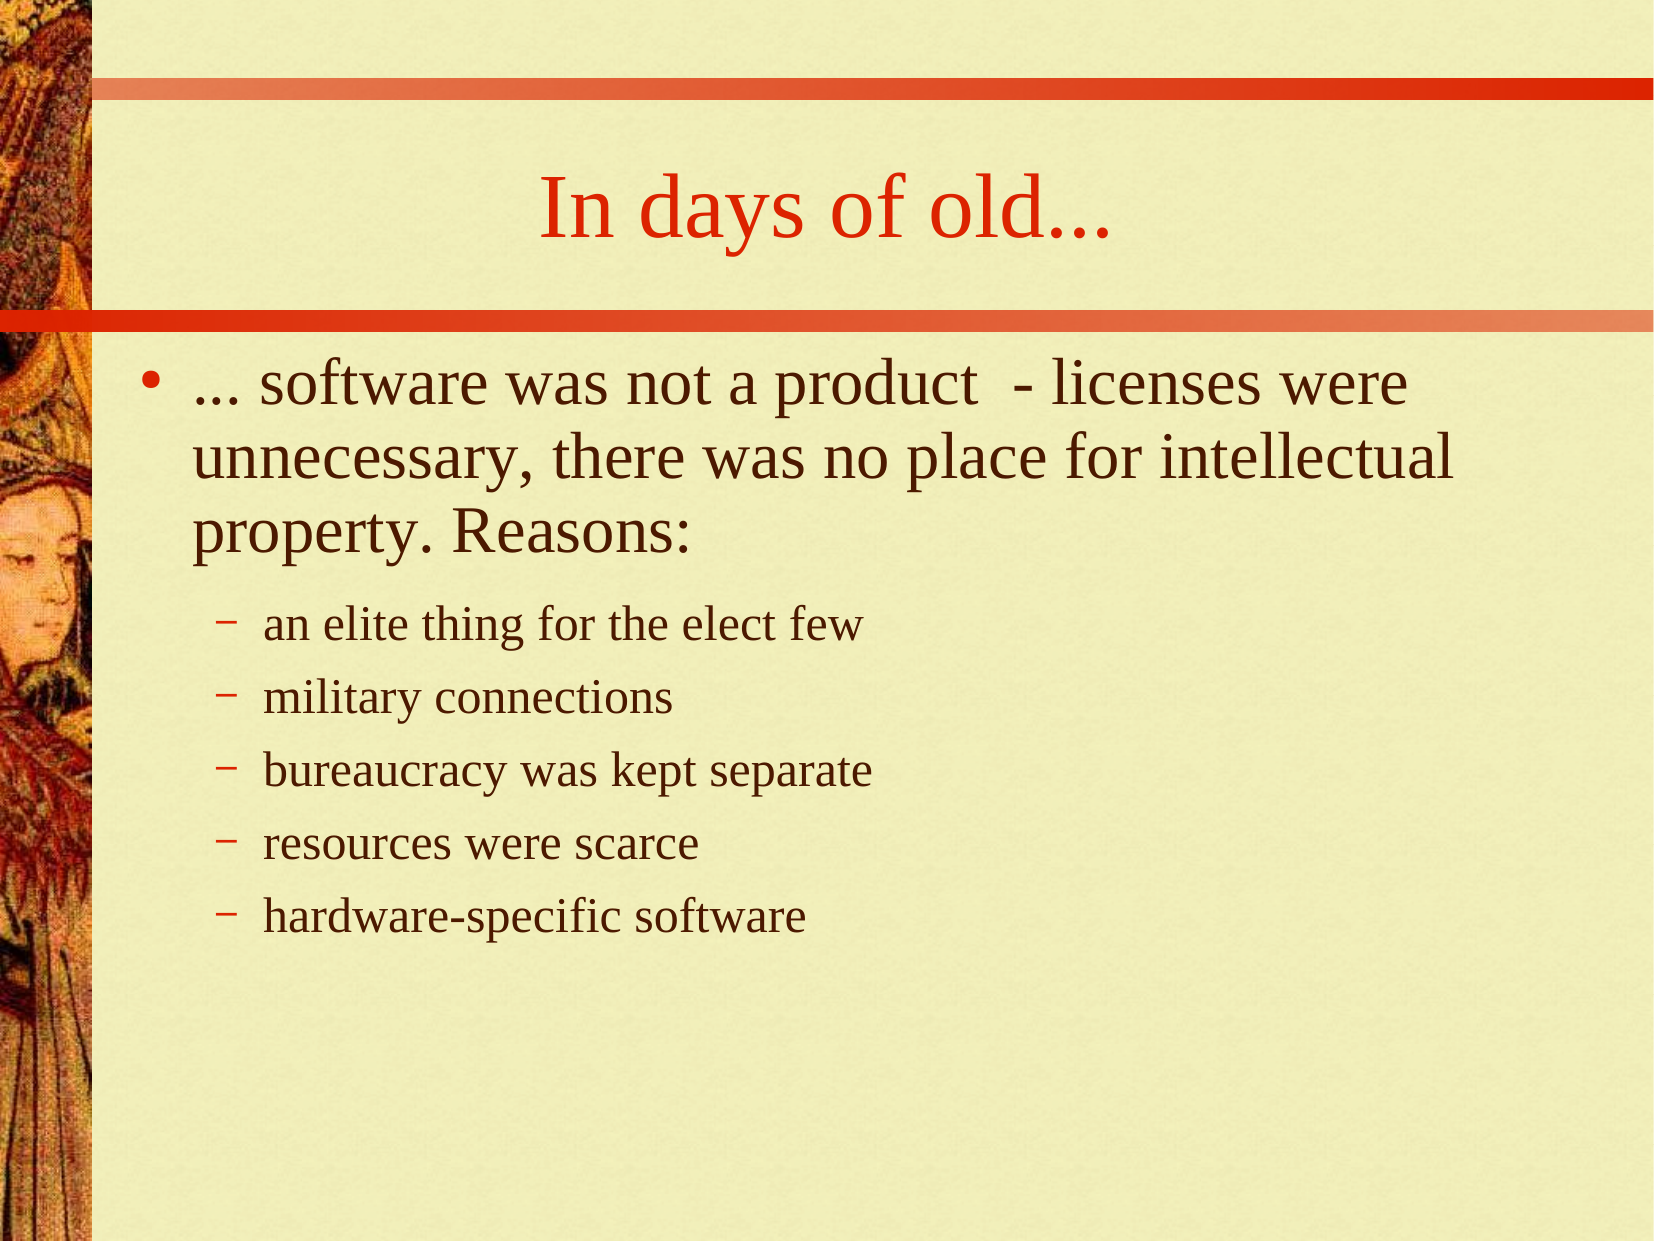

# In days of old...
... software was not a product - licenses were unnecessary, there was no place for intellectual property. Reasons:
an elite thing for the elect few
military connections
bureaucracy was kept separate
resources were scarce
hardware-specific software